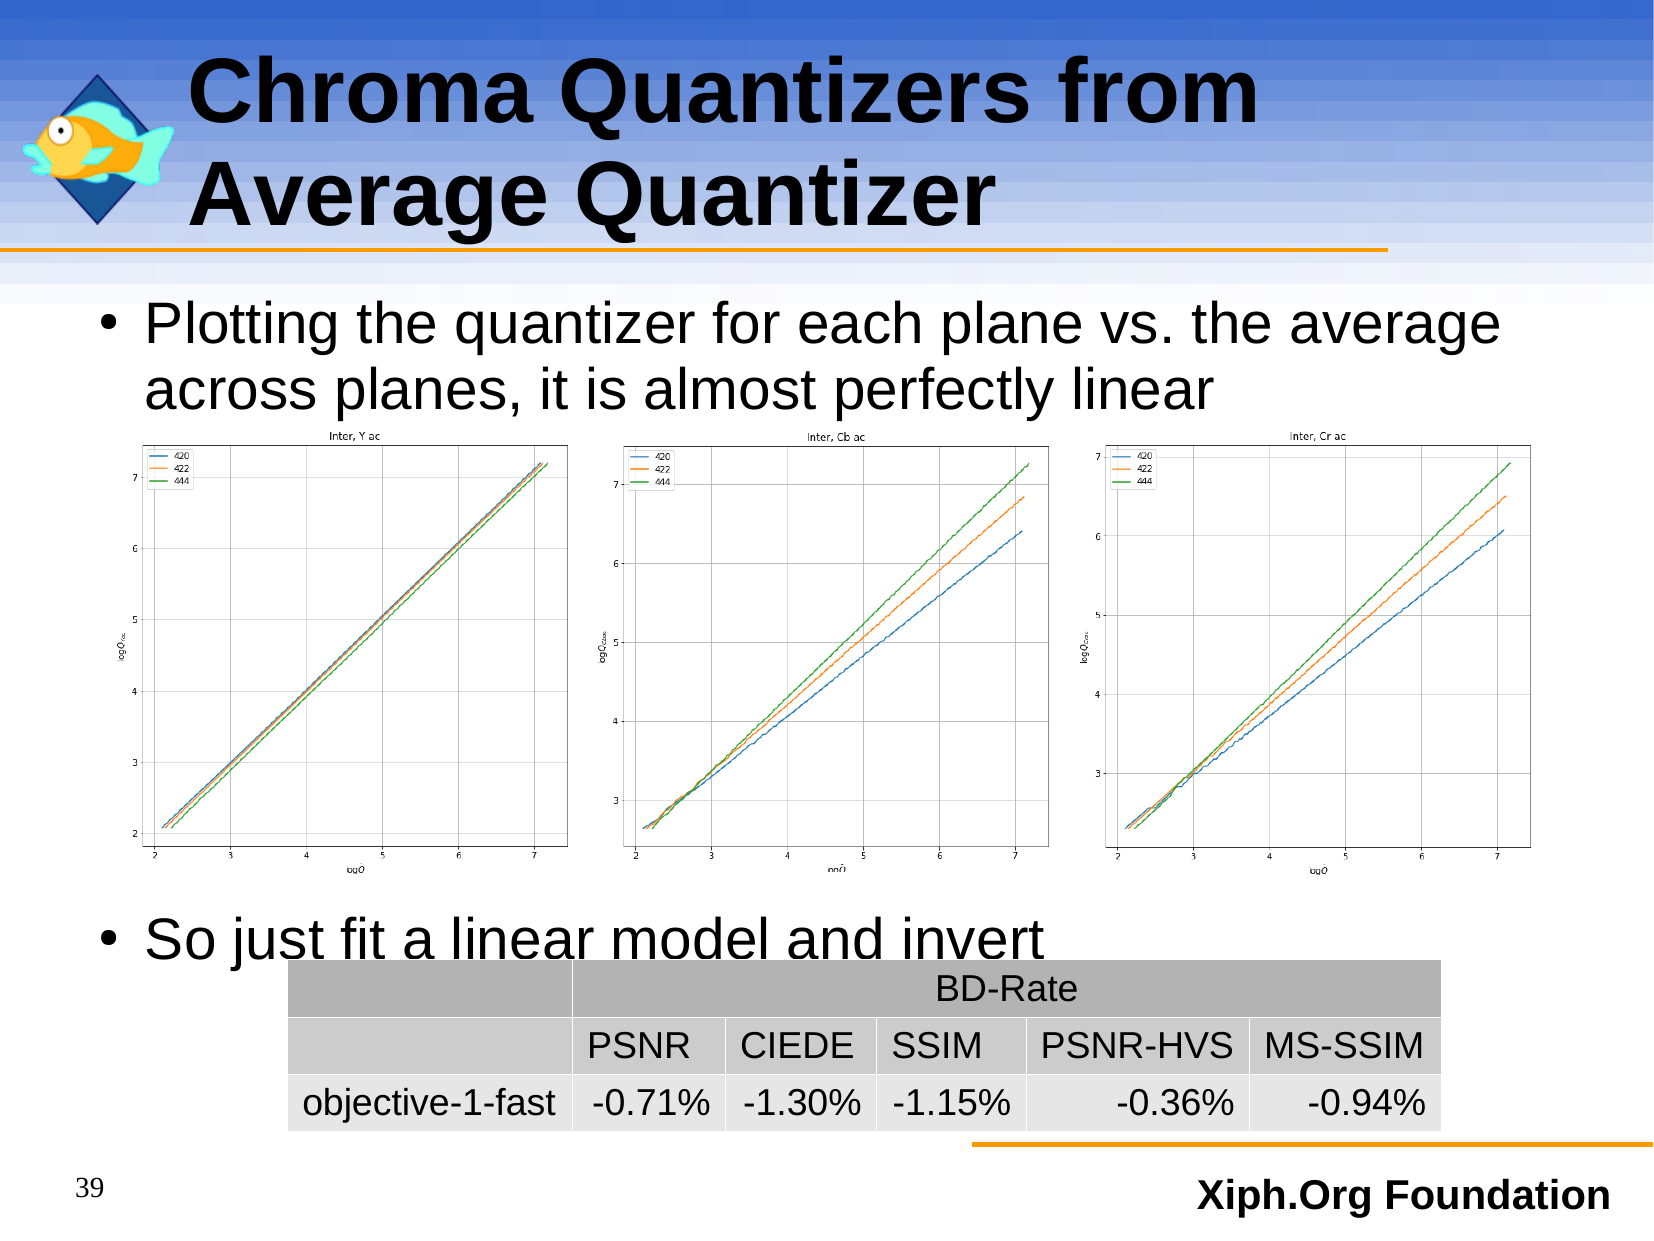

# Chroma Quantizers from Average Quantizer
Plotting the quantizer for each plane vs. the average across planes, it is almost perfectly linear
So just fit a linear model and invert
| | BD-Rate | | | | |
| --- | --- | --- | --- | --- | --- |
| | PSNR | CIEDE | SSIM | PSNR-HVS | MS-SSIM |
| objective-1-fast | -0.71% | -1.30% | -1.15% | -0.36% | -0.94% |
39